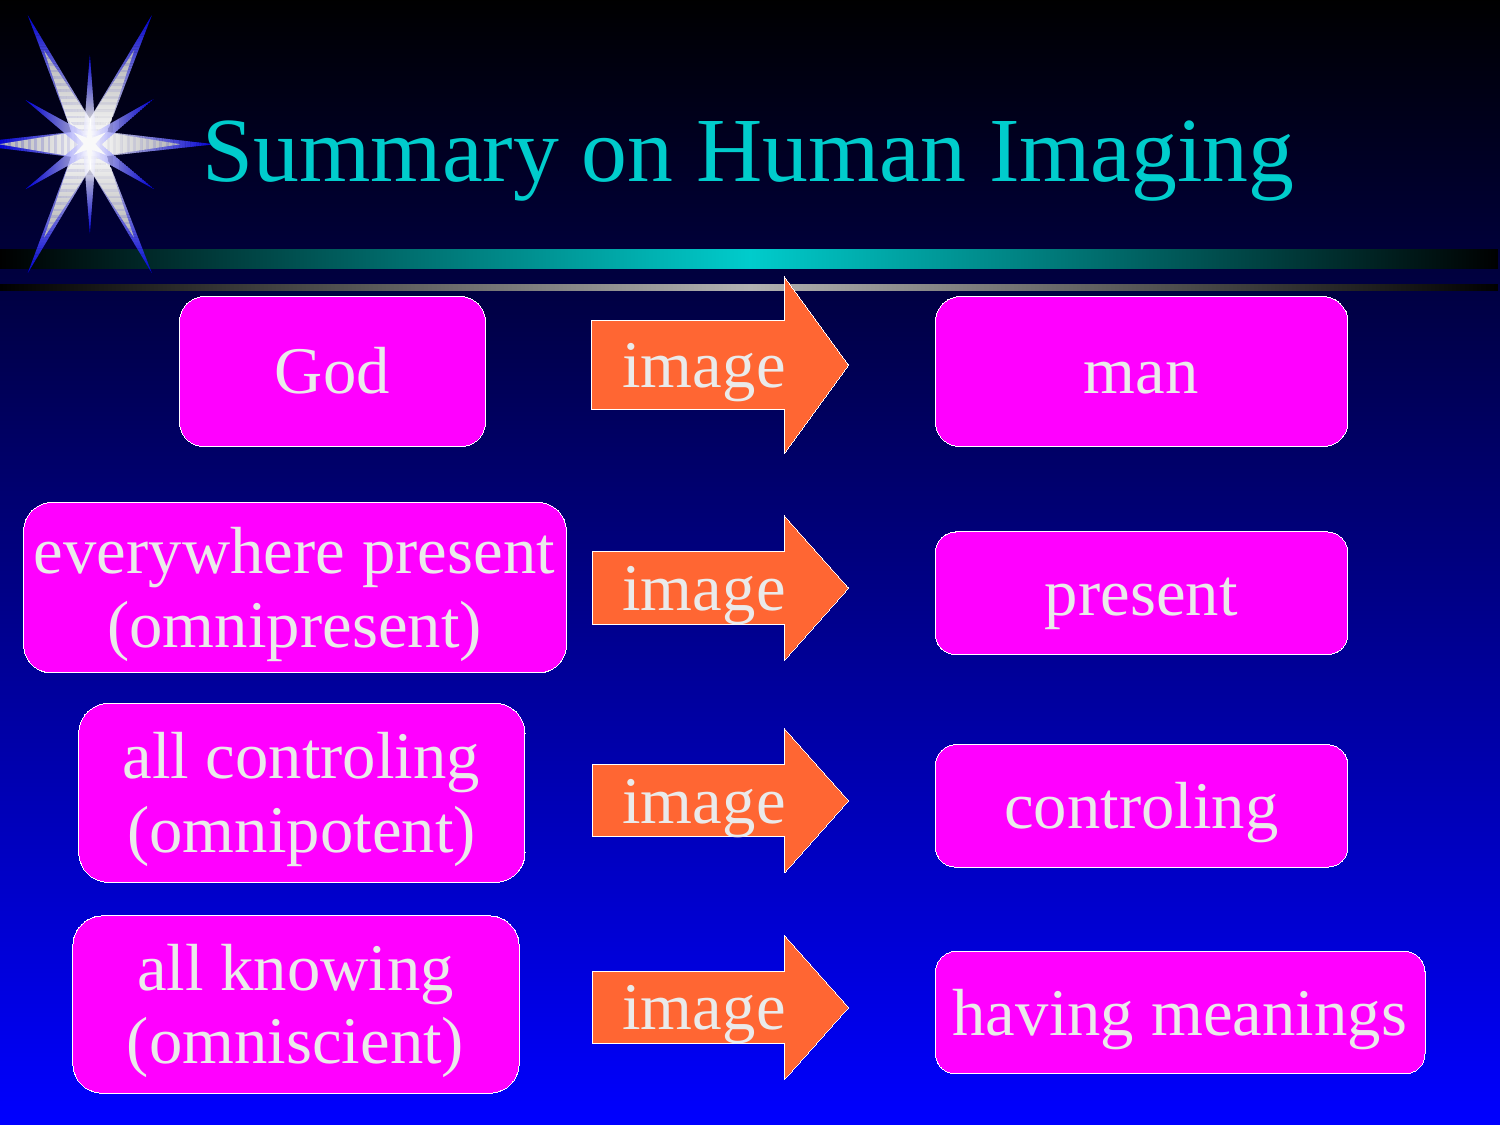

# Summary on Human Imaging
image
God
man
everywhere present
(omnipresent)
image
present
all controling
(omnipotent)
image
controling
all knowing
(omniscient)
image
having meanings